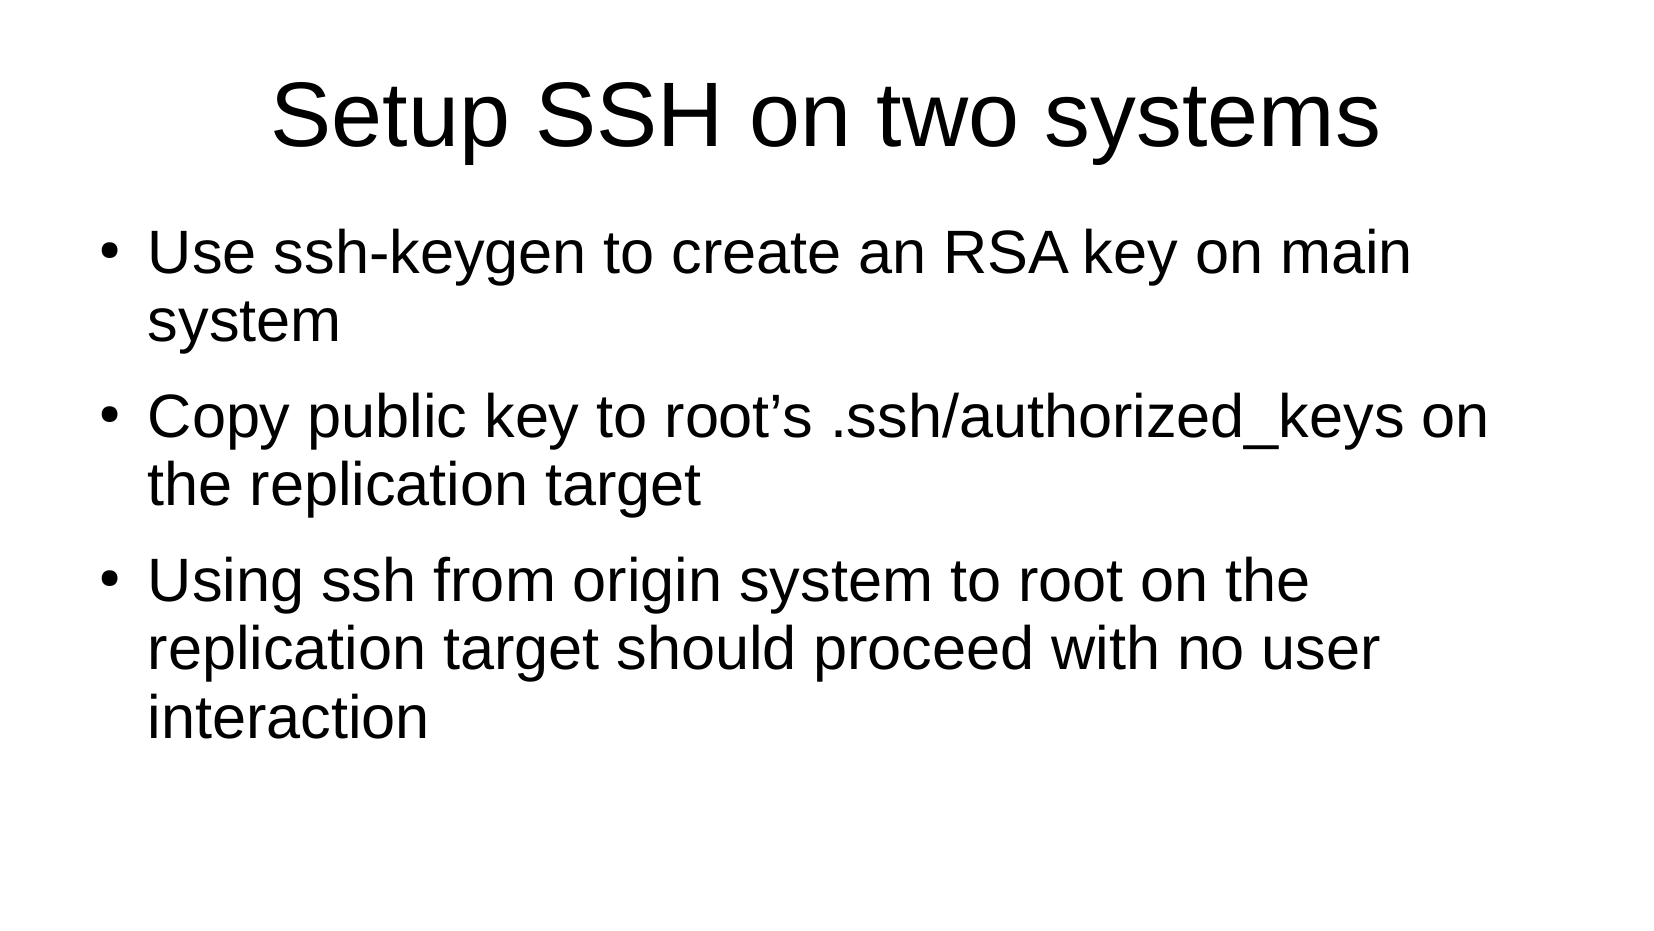

# Setup SSH on two systems
Use ssh-keygen to create an RSA key on main system
Copy public key to root’s .ssh/authorized_keys on the replication target
Using ssh from origin system to root on the replication target should proceed with no user interaction